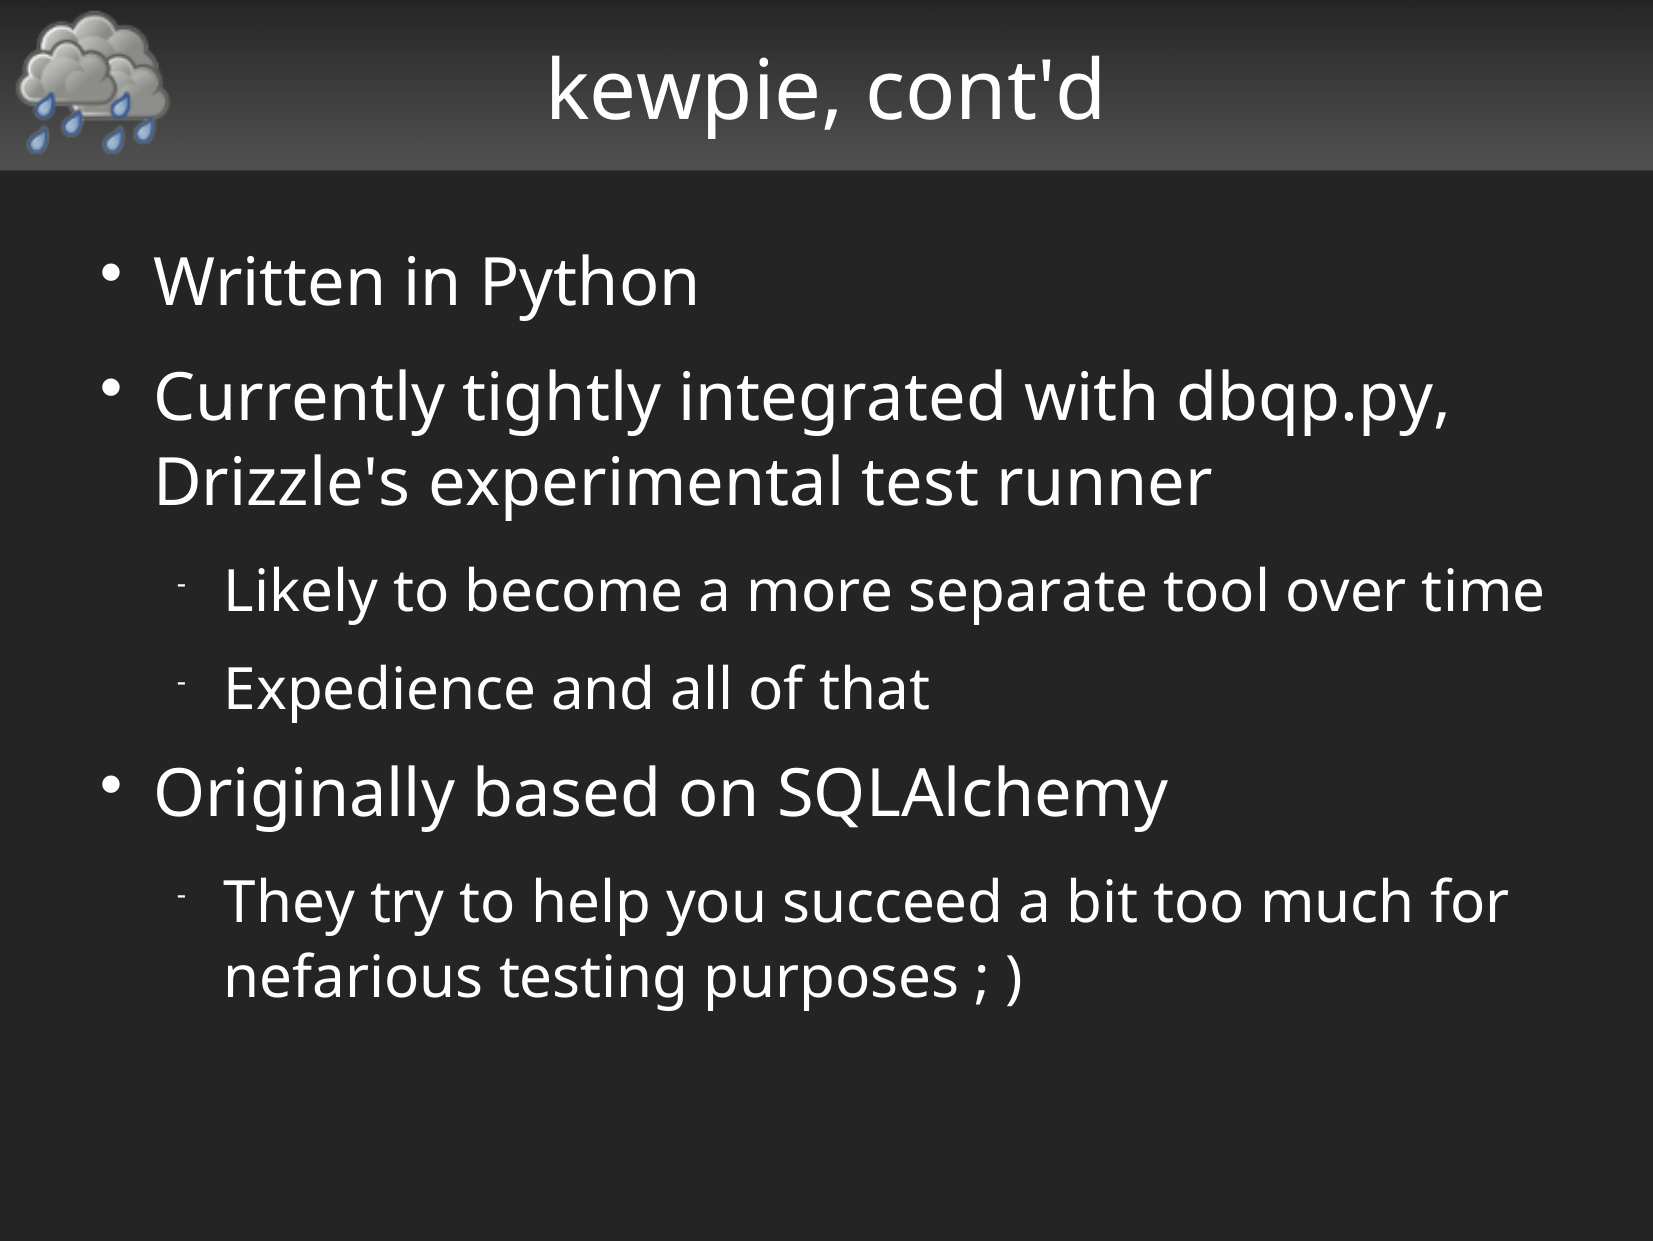

# kewpie, cont'd
Written in Python
Currently tightly integrated with dbqp.py, Drizzle's experimental test runner
Likely to become a more separate tool over time
Expedience and all of that
Originally based on SQLAlchemy
They try to help you succeed a bit too much for nefarious testing purposes ; )